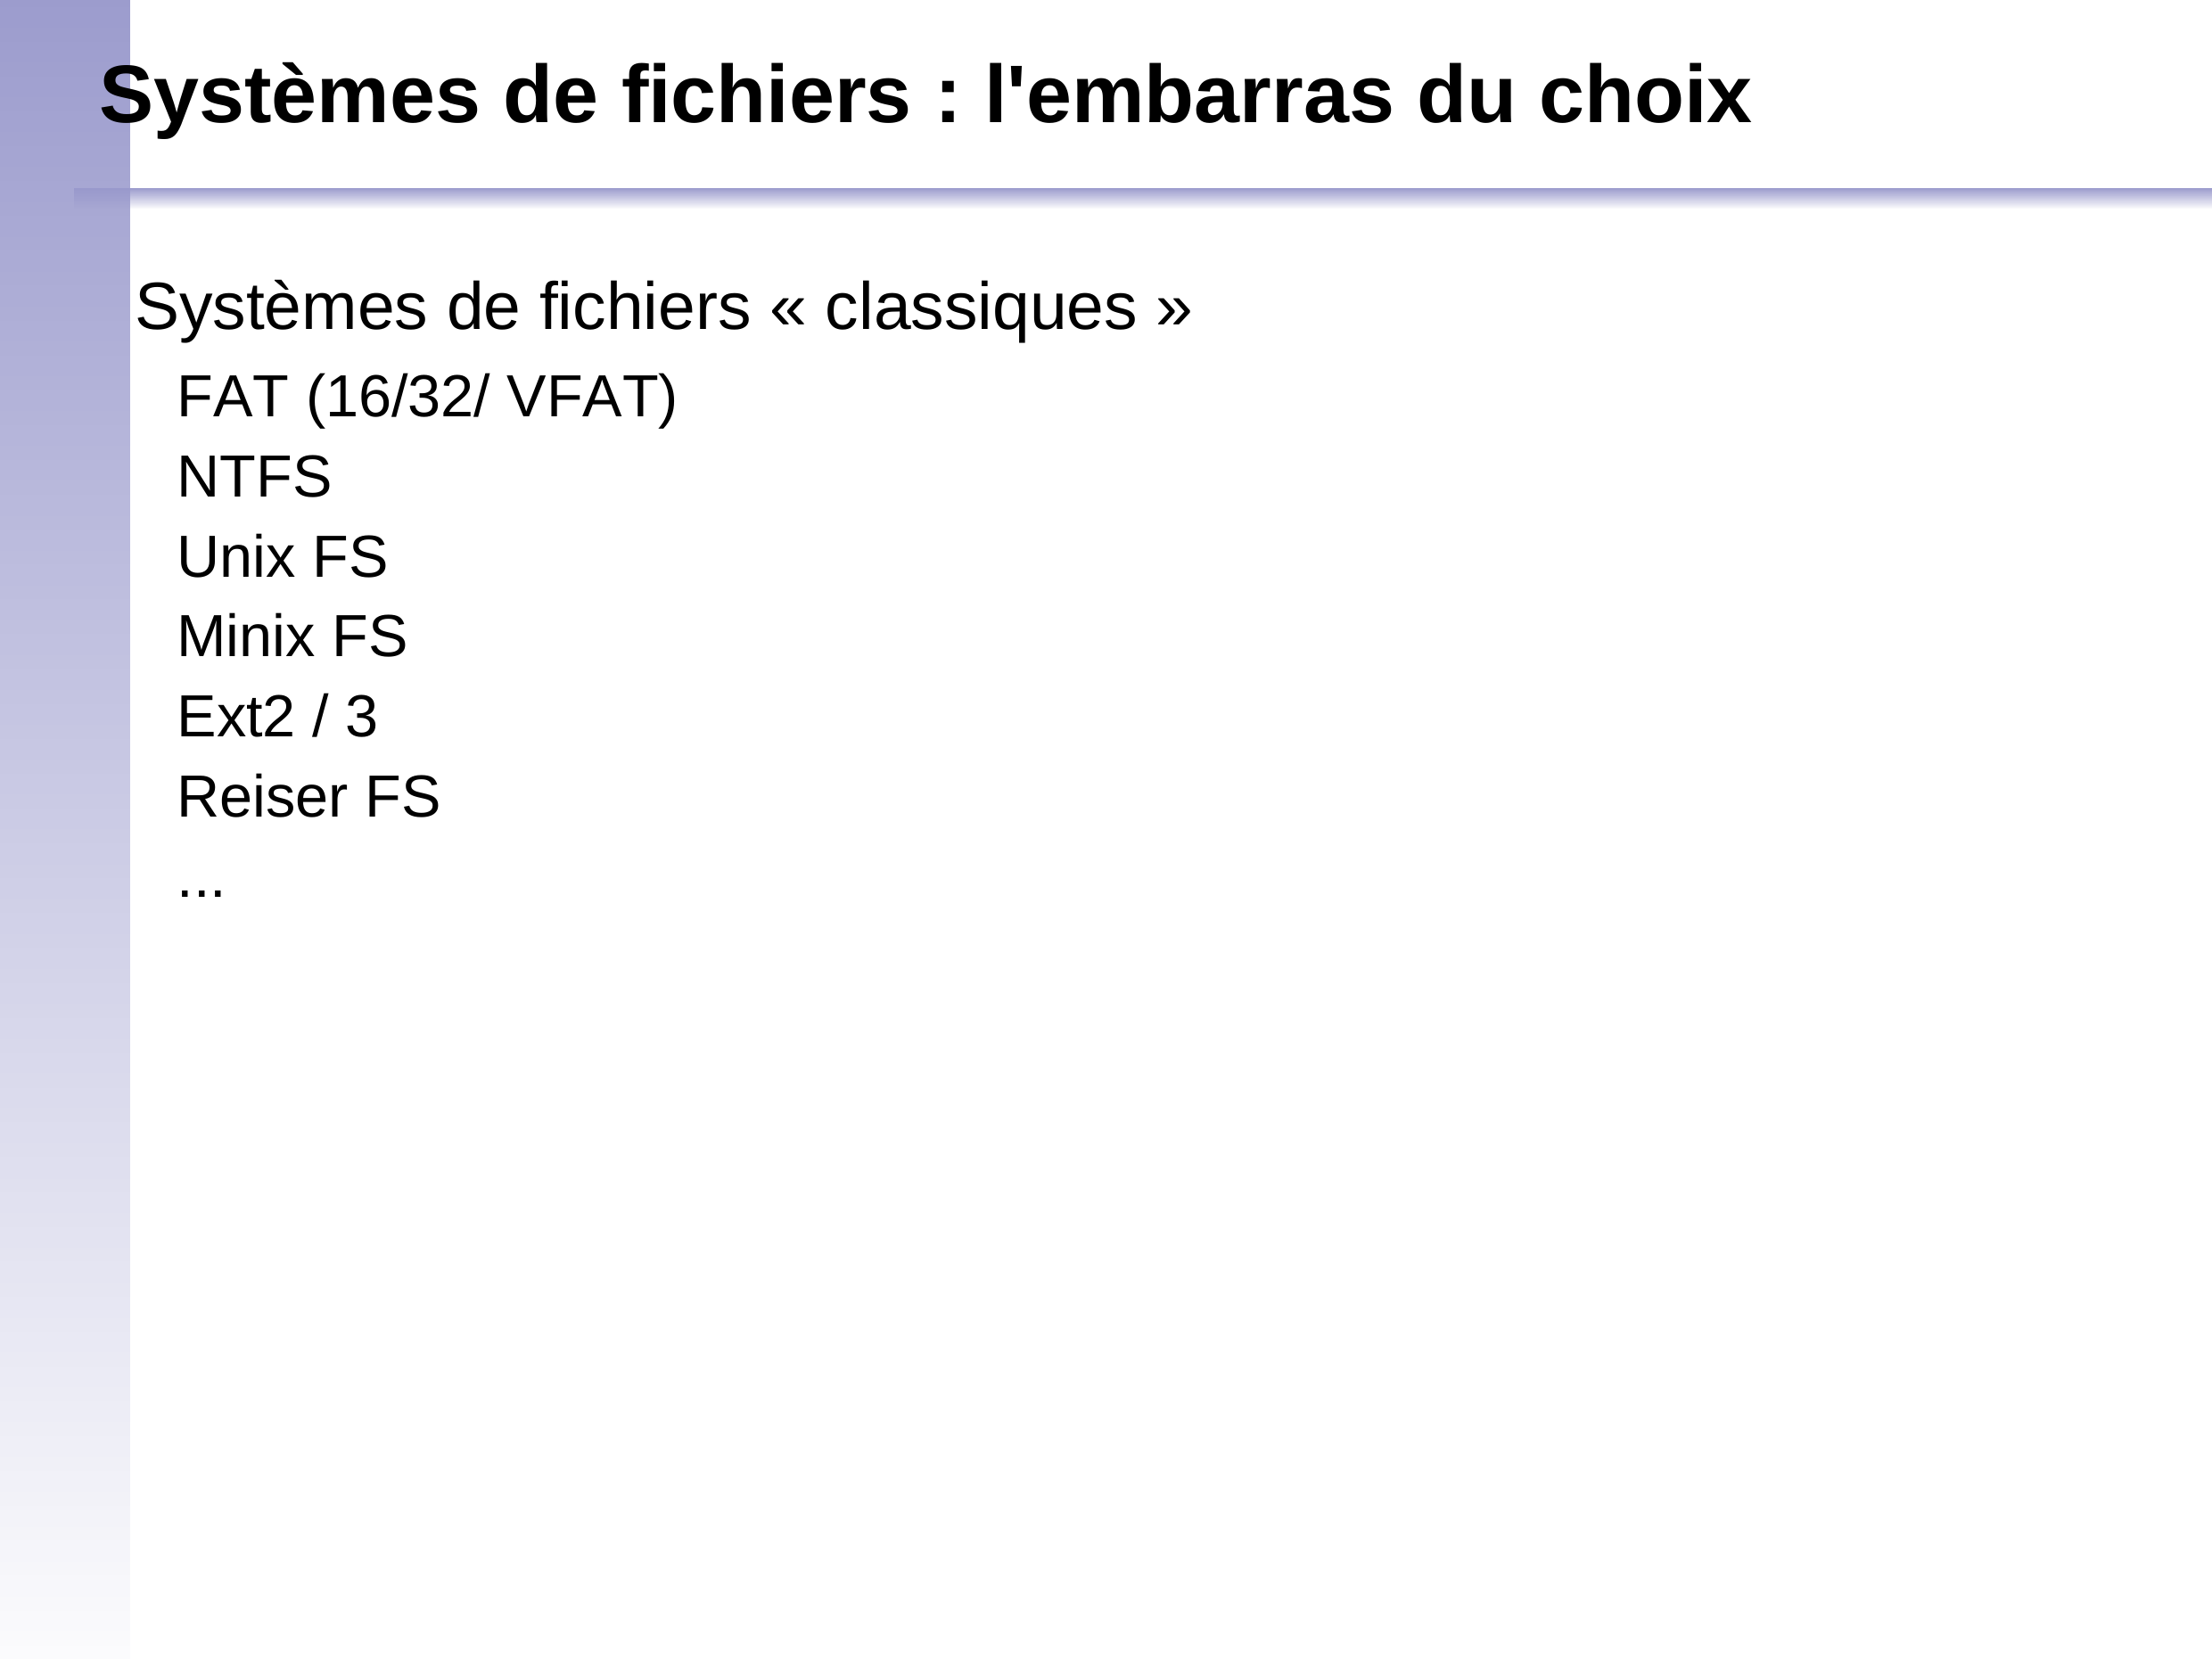

# Systèmes de fichiers : l'embarras du choix
Systèmes de fichiers « classiques »
FAT (16/32/ VFAT)
NTFS
Unix FS
Minix FS
Ext2 / 3
Reiser FS
...